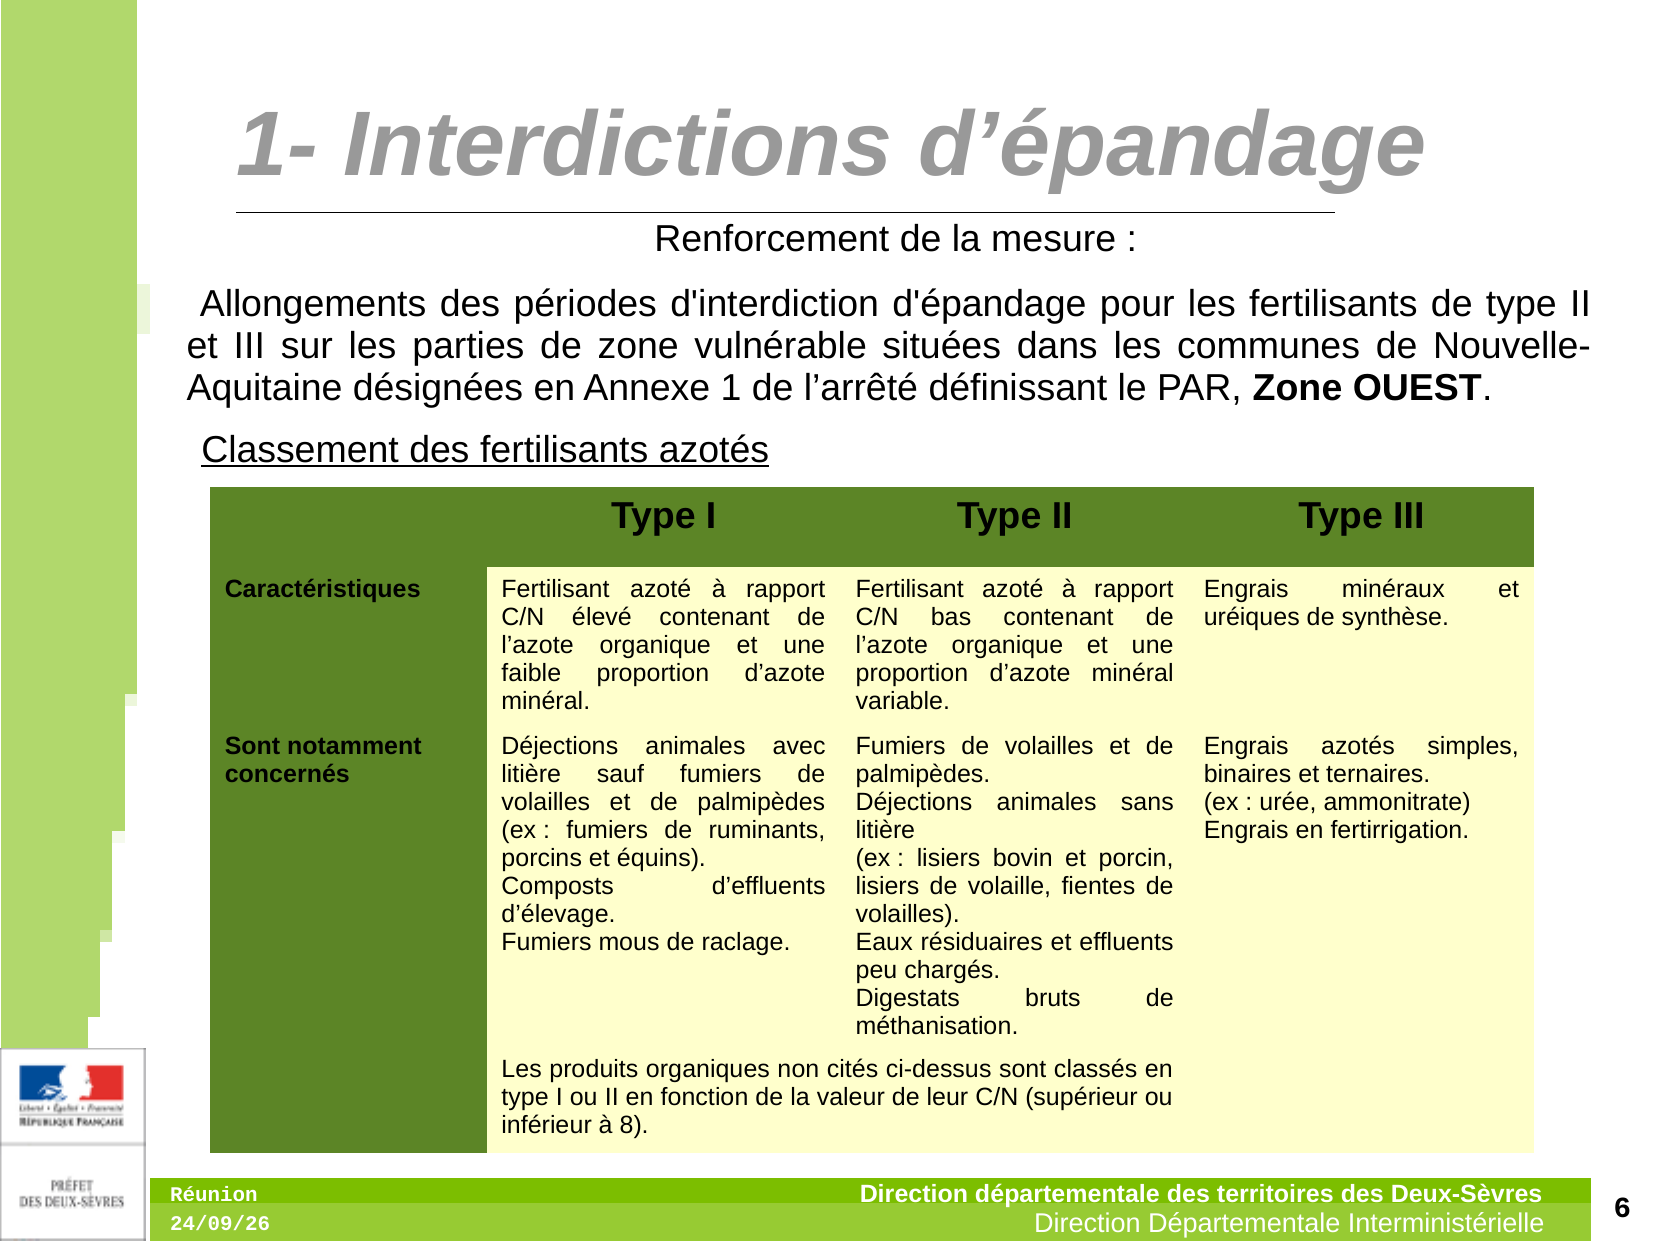

1- Interdictions d’épandage
# Renforcement de la mesure :
Allongements des périodes d'interdiction d'épandage pour les fertilisants de type II et III sur les parties de zone vulnérable situées dans les communes de Nouvelle-Aquitaine désignées en Annexe 1 de l’arrêté définissant le PAR, Zone OUEST.
Classement des fertilisants azotés
| | Type I | Type II | Type III |
| --- | --- | --- | --- |
| Caractéristiques | Fertilisant azoté à rapport C/N élevé contenant de l’azote organique et une faible proportion d’azote minéral. | Fertilisant azoté à rapport C/N bas contenant de l’azote organique et une proportion d’azote minéral variable. | Engrais minéraux et uréiques de synthèse. |
| Sont notamment concernés | Déjections animales avec litière sauf fumiers de volailles et de palmipèdes (ex : fumiers de ruminants, porcins et équins). Composts d’effluents d’élevage. Fumiers mous de raclage. | Fumiers de volailles et de palmipèdes. Déjections animales sans litière (ex : lisiers bovin et porcin, lisiers de volaille, fientes de volailles). Eaux résiduaires et effluents peu chargés. Digestats bruts de méthanisation. | Engrais azotés simples, binaires et ternaires. (ex : urée, ammonitrate) Engrais en fertirrigation. |
| | Les produits organiques non cités ci-dessus sont classés en type I ou II en fonction de la valeur de leur C/N (supérieur ou inférieur à 8). | | |
Réunion